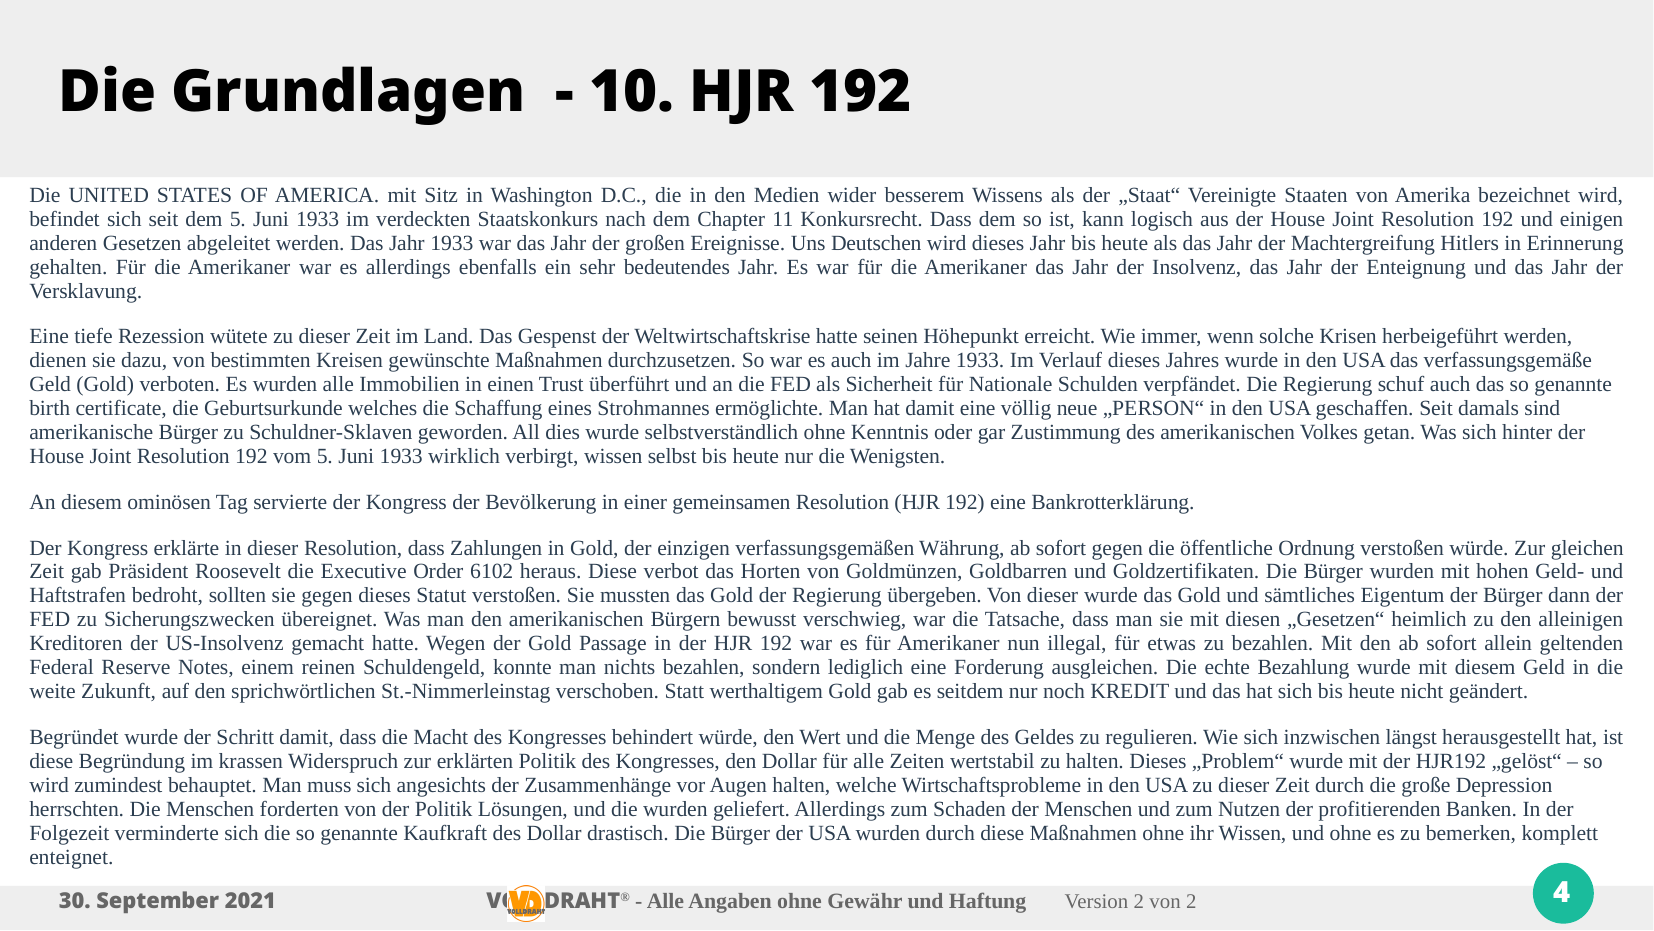

# Die Grundlagen - 10. HJR 192
Die UNITED STATES OF AMERICA. mit Sitz in Washington D.C., die in den Medien wider besserem Wissens als der „Staat“ Vereinigte Staaten von Amerika bezeichnet wird, befindet sich seit dem 5. Juni 1933 im verdeckten Staatskonkurs nach dem Chapter 11 Konkursrecht. Dass dem so ist, kann logisch aus der House Joint Resolution 192 und einigen anderen Gesetzen abgeleitet werden. Das Jahr 1933 war das Jahr der großen Ereignisse. Uns Deutschen wird dieses Jahr bis heute als das Jahr der Machtergreifung Hitlers in Erinnerung gehalten. Für die Amerikaner war es allerdings ebenfalls ein sehr bedeutendes Jahr. Es war für die Amerikaner das Jahr der Insolvenz, das Jahr der Enteignung und das Jahr der Versklavung.
Eine tiefe Rezession wütete zu dieser Zeit im Land. Das Gespenst der Weltwirtschaftskrise hatte seinen Höhepunkt erreicht. Wie immer, wenn solche Krisen herbeigeführt werden, dienen sie dazu, von bestimmten Kreisen gewünschte Maßnahmen durchzusetzen. So war es auch im Jahre 1933. Im Verlauf dieses Jahres wurde in den USA das verfassungsgemäße Geld (Gold) verboten. Es wurden alle Immobilien in einen Trust überführt und an die FED als Sicherheit für Nationale Schulden verpfändet. Die Regierung schuf auch das so genannte birth certificate, die Geburtsurkunde welches die Schaffung eines Strohmannes ermöglichte. Man hat damit eine völlig neue „PERSON“ in den USA geschaffen. Seit damals sind amerikanische Bürger zu Schuldner-Sklaven geworden. All dies wurde selbstverständlich ohne Kenntnis oder gar Zustimmung des amerikanischen Volkes getan. Was sich hinter der House Joint Resolution 192 vom 5. Juni 1933 wirklich verbirgt, wissen selbst bis heute nur die Wenigsten.
An diesem ominösen Tag servierte der Kongress der Bevölkerung in einer gemeinsamen Resolution (HJR 192) eine Bankrotterklärung.
Der Kongress erklärte in dieser Resolution, dass Zahlungen in Gold, der einzigen verfassungsgemäßen Währung, ab sofort gegen die öffentliche Ordnung verstoßen würde. Zur gleichen Zeit gab Präsident Roosevelt die Executive Order 6102 heraus. Diese verbot das Horten von Goldmünzen, Goldbarren und Goldzertifikaten. Die Bürger wurden mit hohen Geld- und Haftstrafen bedroht, sollten sie gegen dieses Statut verstoßen. Sie mussten das Gold der Regierung übergeben. Von dieser wurde das Gold und sämtliches Eigentum der Bürger dann der FED zu Sicherungszwecken übereignet. Was man den amerikanischen Bürgern bewusst verschwieg, war die Tatsache, dass man sie mit diesen „Gesetzen“ heimlich zu den alleinigen Kreditoren der US-Insolvenz gemacht hatte. Wegen der Gold Passage in der HJR 192 war es für Amerikaner nun illegal, für etwas zu bezahlen. Mit den ab sofort allein geltenden Federal Reserve Notes, einem reinen Schuldengeld, konnte man nichts bezahlen, sondern lediglich eine Forderung ausgleichen. Die echte Bezahlung wurde mit diesem Geld in die weite Zukunft, auf den sprichwörtlichen St.-Nimmerleinstag verschoben. Statt werthaltigem Gold gab es seitdem nur noch KREDIT und das hat sich bis heute nicht geändert.
Begründet wurde der Schritt damit, dass die Macht des Kongresses behindert würde, den Wert und die Menge des Geldes zu regulieren. Wie sich inzwischen längst herausgestellt hat, ist diese Begründung im krassen Widerspruch zur erklärten Politik des Kongresses, den Dollar für alle Zeiten wertstabil zu halten. Dieses „Problem“ wurde mit der HJR192 „gelöst“ – so wird zumindest behauptet. Man muss sich angesichts der Zusammenhänge vor Augen halten, welche Wirtschaftsprobleme in den USA zu dieser Zeit durch die große Depression herrschten. Die Menschen forderten von der Politik Lösungen, und die wurden geliefert. Allerdings zum Schaden der Menschen und zum Nutzen der profitierenden Banken. In der Folgezeit verminderte sich die so genannte Kaufkraft des Dollar drastisch. Die Bürger der USA wurden durch diese Maßnahmen ohne ihr Wissen, und ohne es zu bemerken, komplett enteignet.
Geburtsurkunde
(Wertpapier)
Einheitsperson
MEYER, MAX
Personalausweis / Reisepass
als
Juristische Person (JP)
als
Rechtsobjekt
Sachrecht
Handlungsfähig
30. September 2021
VOLLDRAHT® - Alle Angaben ohne Gewähr und Haftung